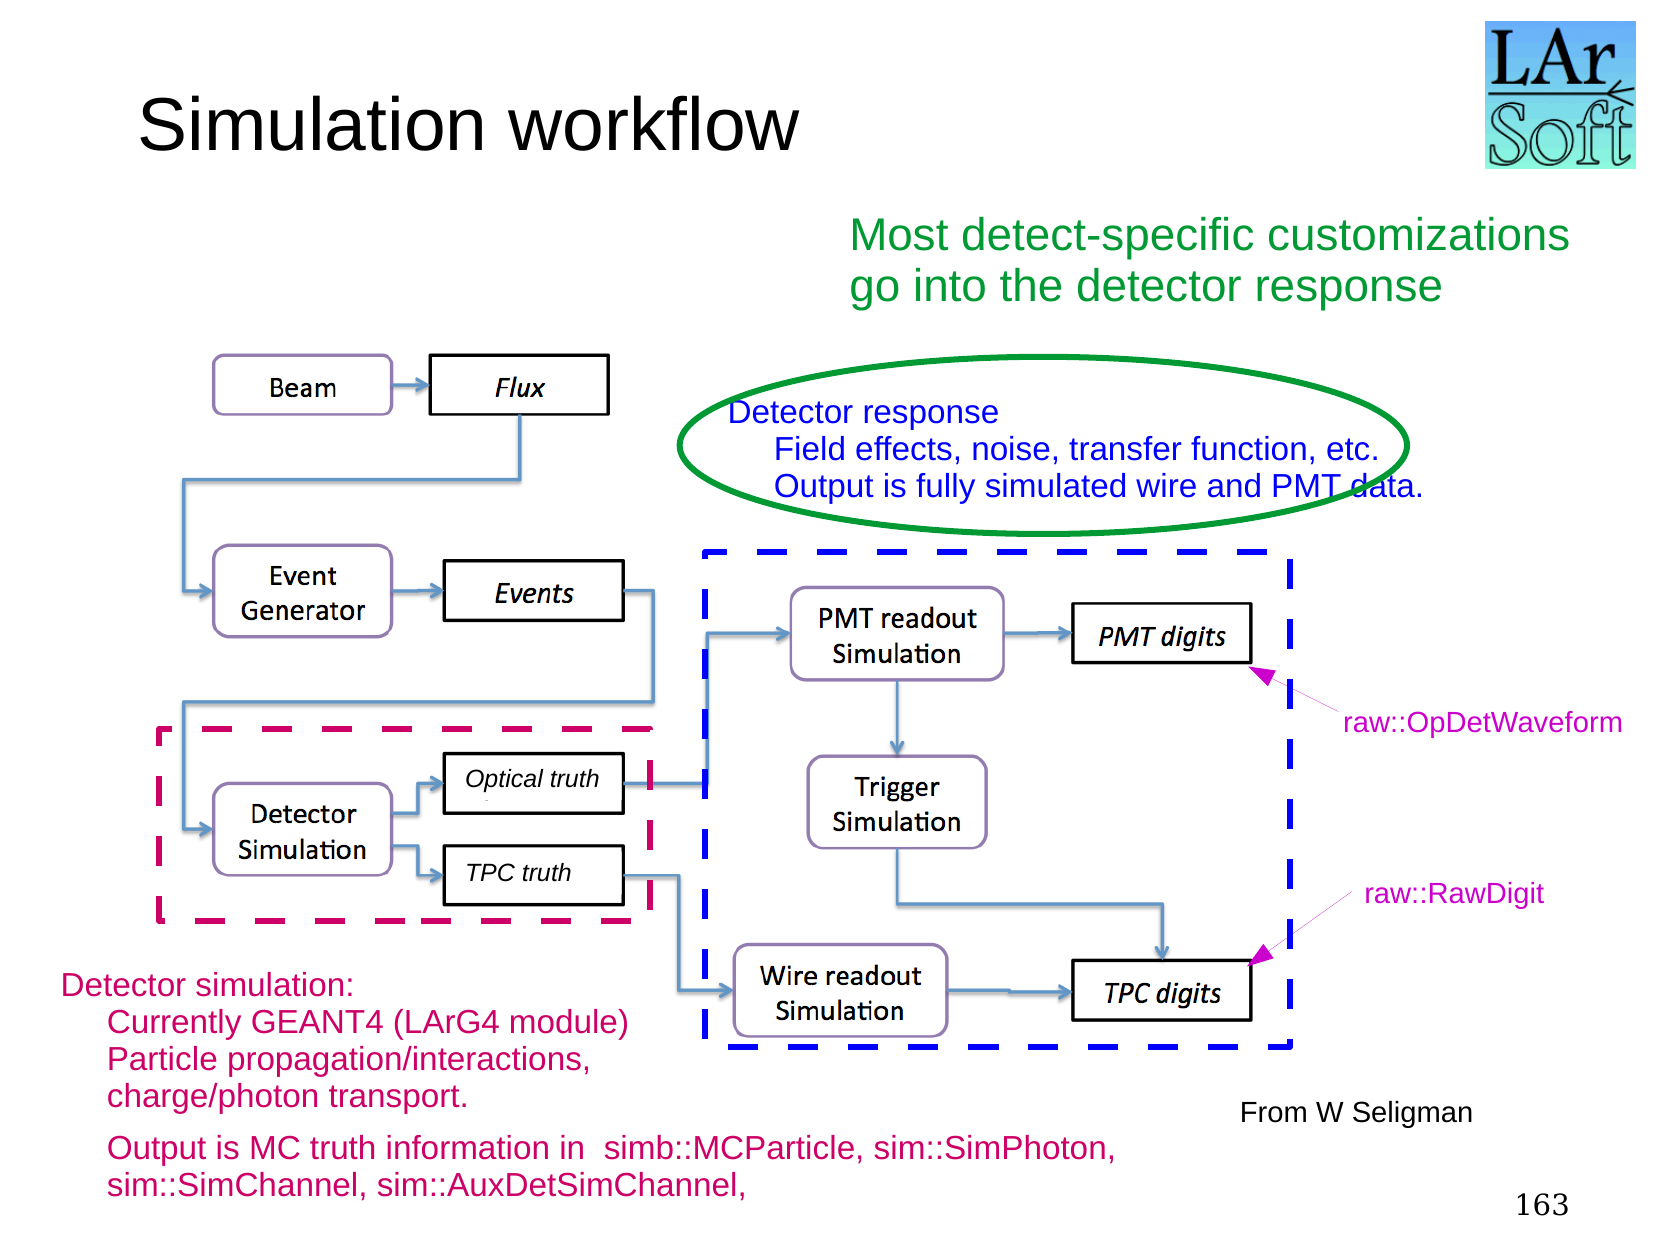

Simulation workflow
Most detect-specific customizations
go into the detector response
Detector response
 Field effects, noise, transfer function, etc.
 Output is fully simulated wire and PMT data.
raw::OpDetWaveform
Optical truth
TPC truth
 raw::RawDigit
Detector simulation:
 Currently GEANT4 (LArG4 module)
 Particle propagation/interactions,
 charge/photon transport.
 Output is MC truth information in simb::MCParticle, sim::SimPhoton,
 sim::SimChannel, sim::AuxDetSimChannel,
From W Seligman
163